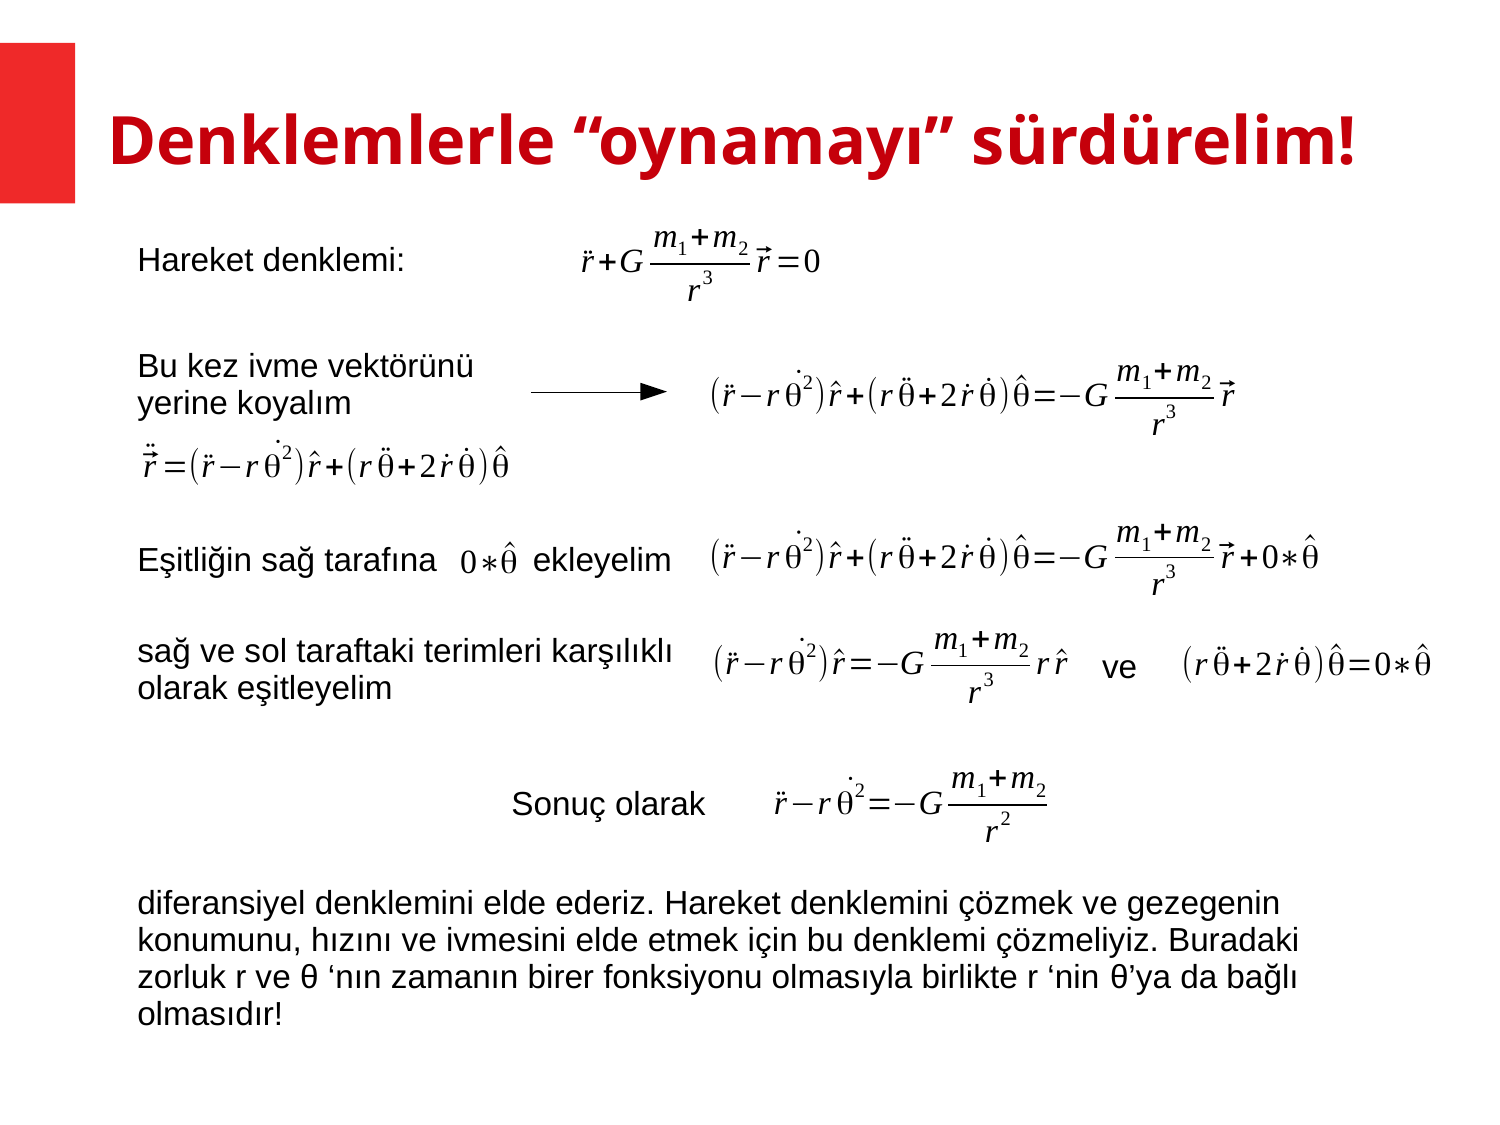

# Denklemlerle “oynamayı” sürdürelim!
Hareket denklemi:
Bu kez ivme vektörünü yerine koyalım
Eşitliğin sağ tarafına
ekleyelim
sağ ve sol taraftaki terimleri karşılıklı olarak eşitleyelim
ve
Sonuç olarak
diferansiyel denklemini elde ederiz. Hareket denklemini çözmek ve gezegenin konumunu, hızını ve ivmesini elde etmek için bu denklemi çözmeliyiz. Buradaki zorluk r ve θ ‘nın zamanın birer fonksiyonu olmasıyla birlikte r ‘nin θ’ya da bağlı olmasıdır!